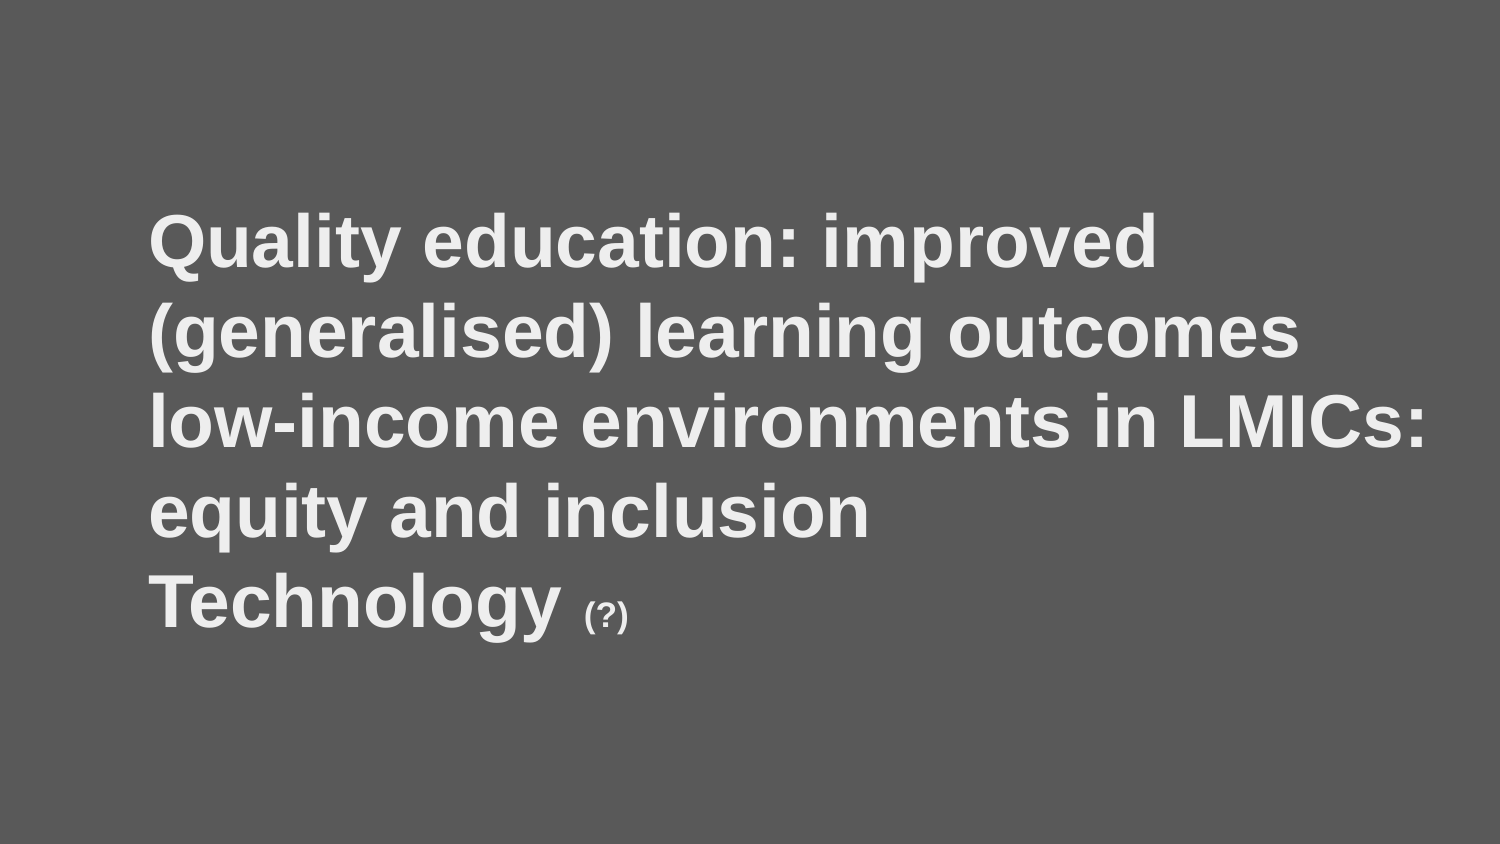

# Quality education: improved (generalised) learning outcomes low-income environments in LMICs: equity and inclusion Technology (?)